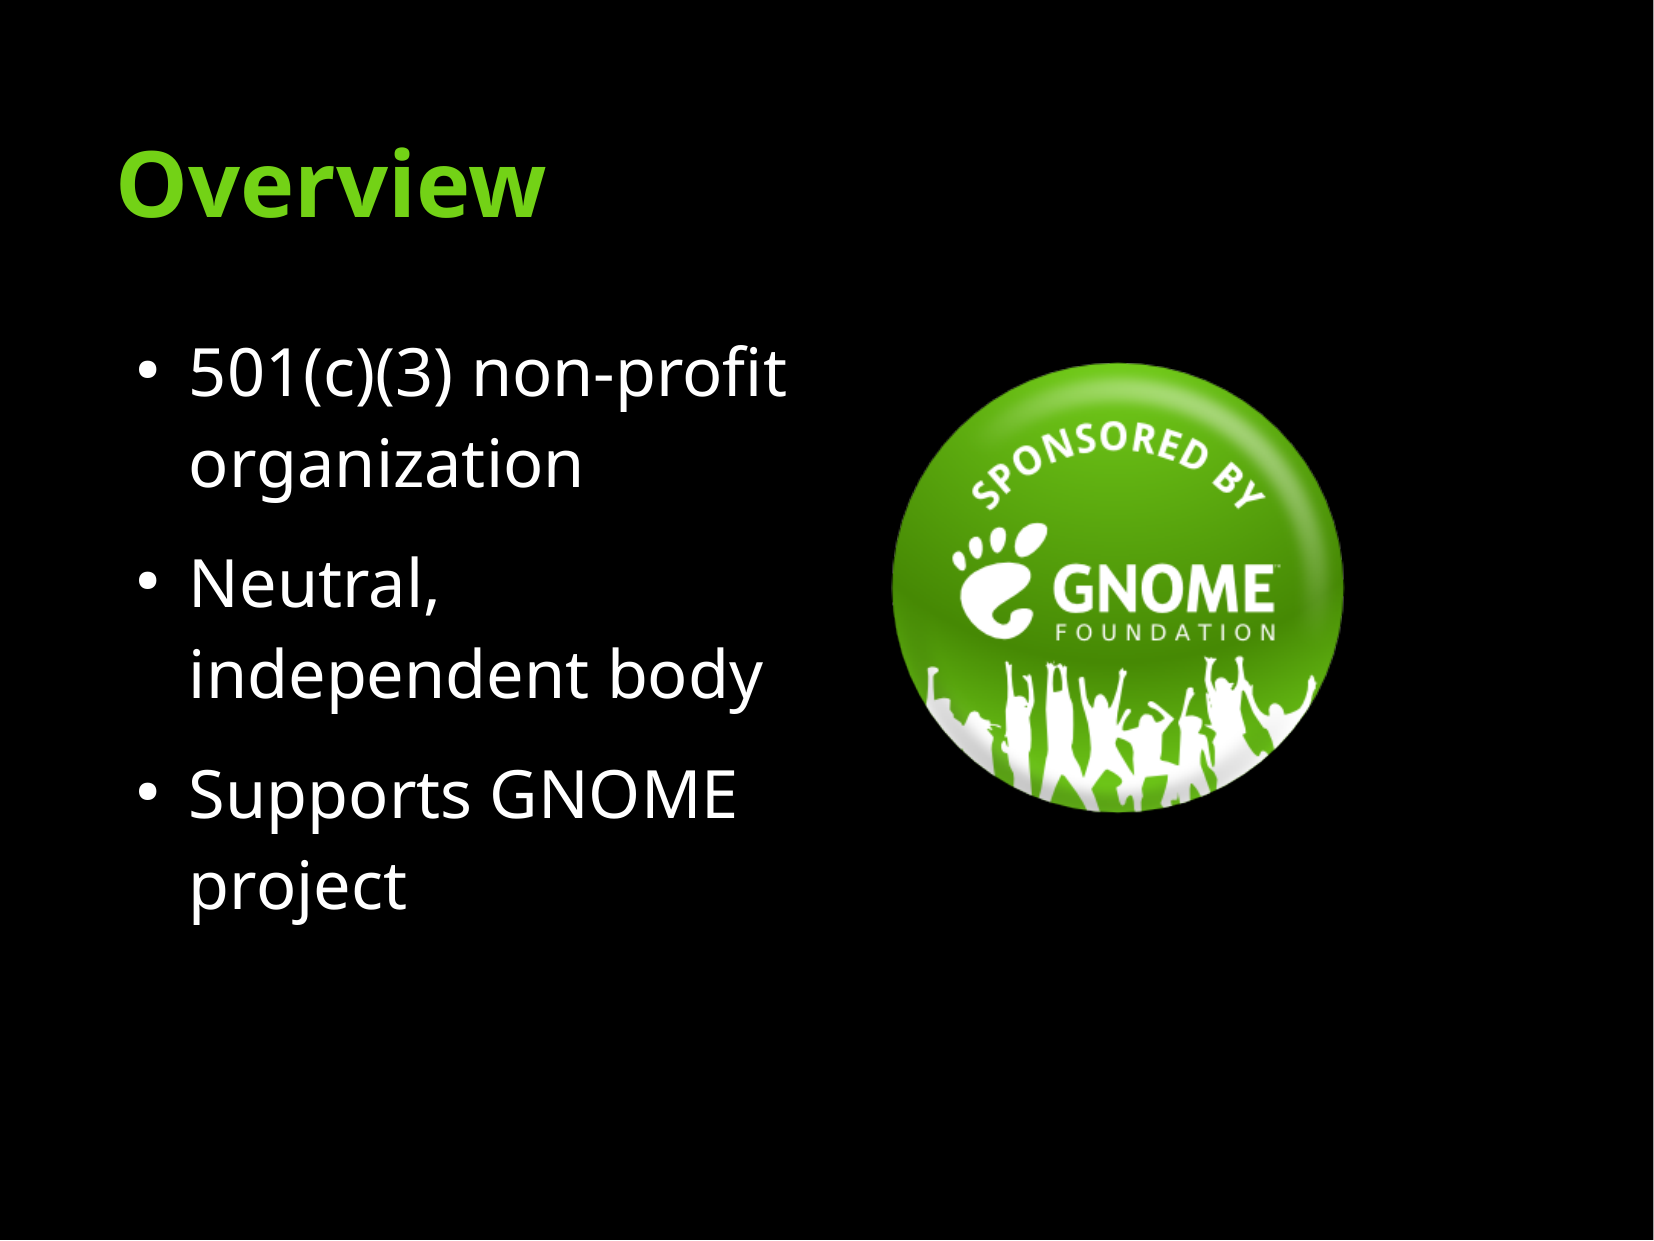

# Overview
501(c)(3) non-profit organization
Neutral, independent body
Supports GNOME project